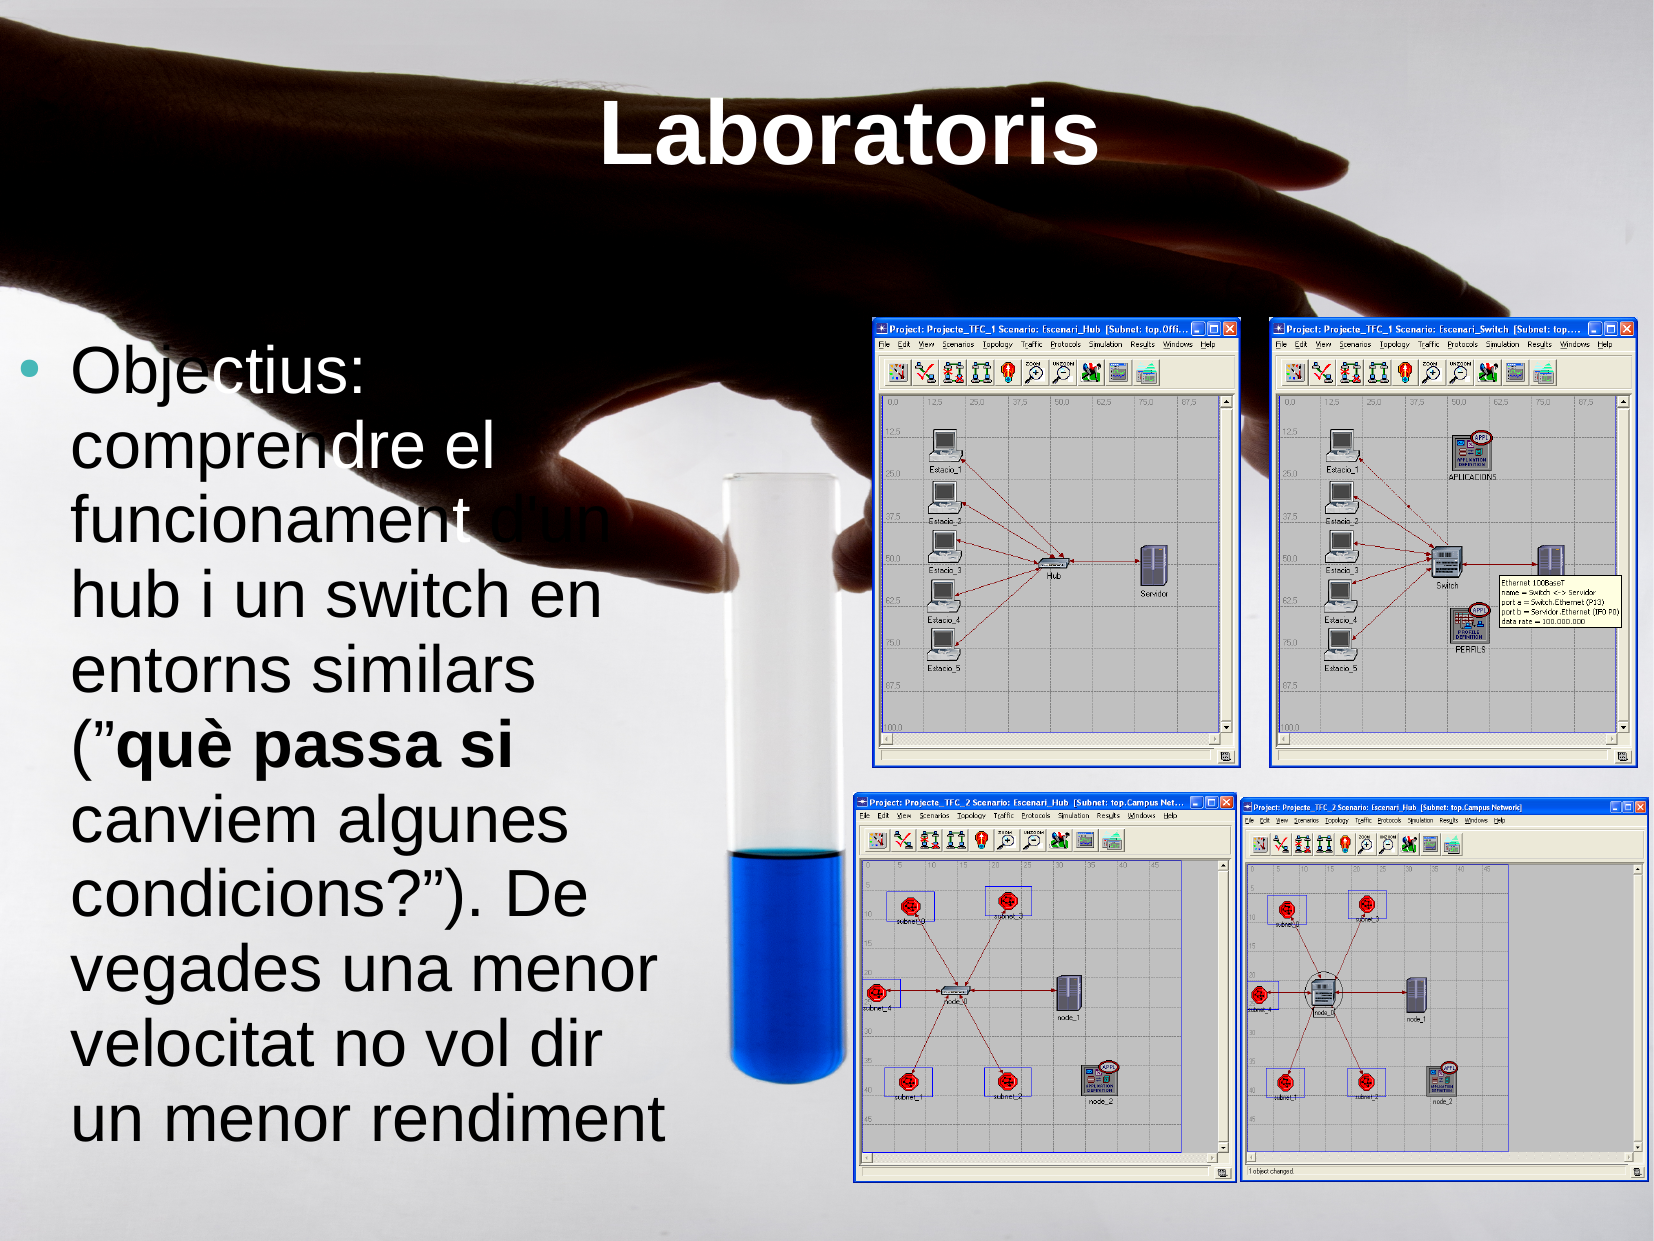

# Laboratoris
Objectius: comprendre el funcionament d'un hub i un switch en entorns similars (”què passa si canviem algunes condicions?”). De vegades una menor velocitat no vol dir un menor rendiment